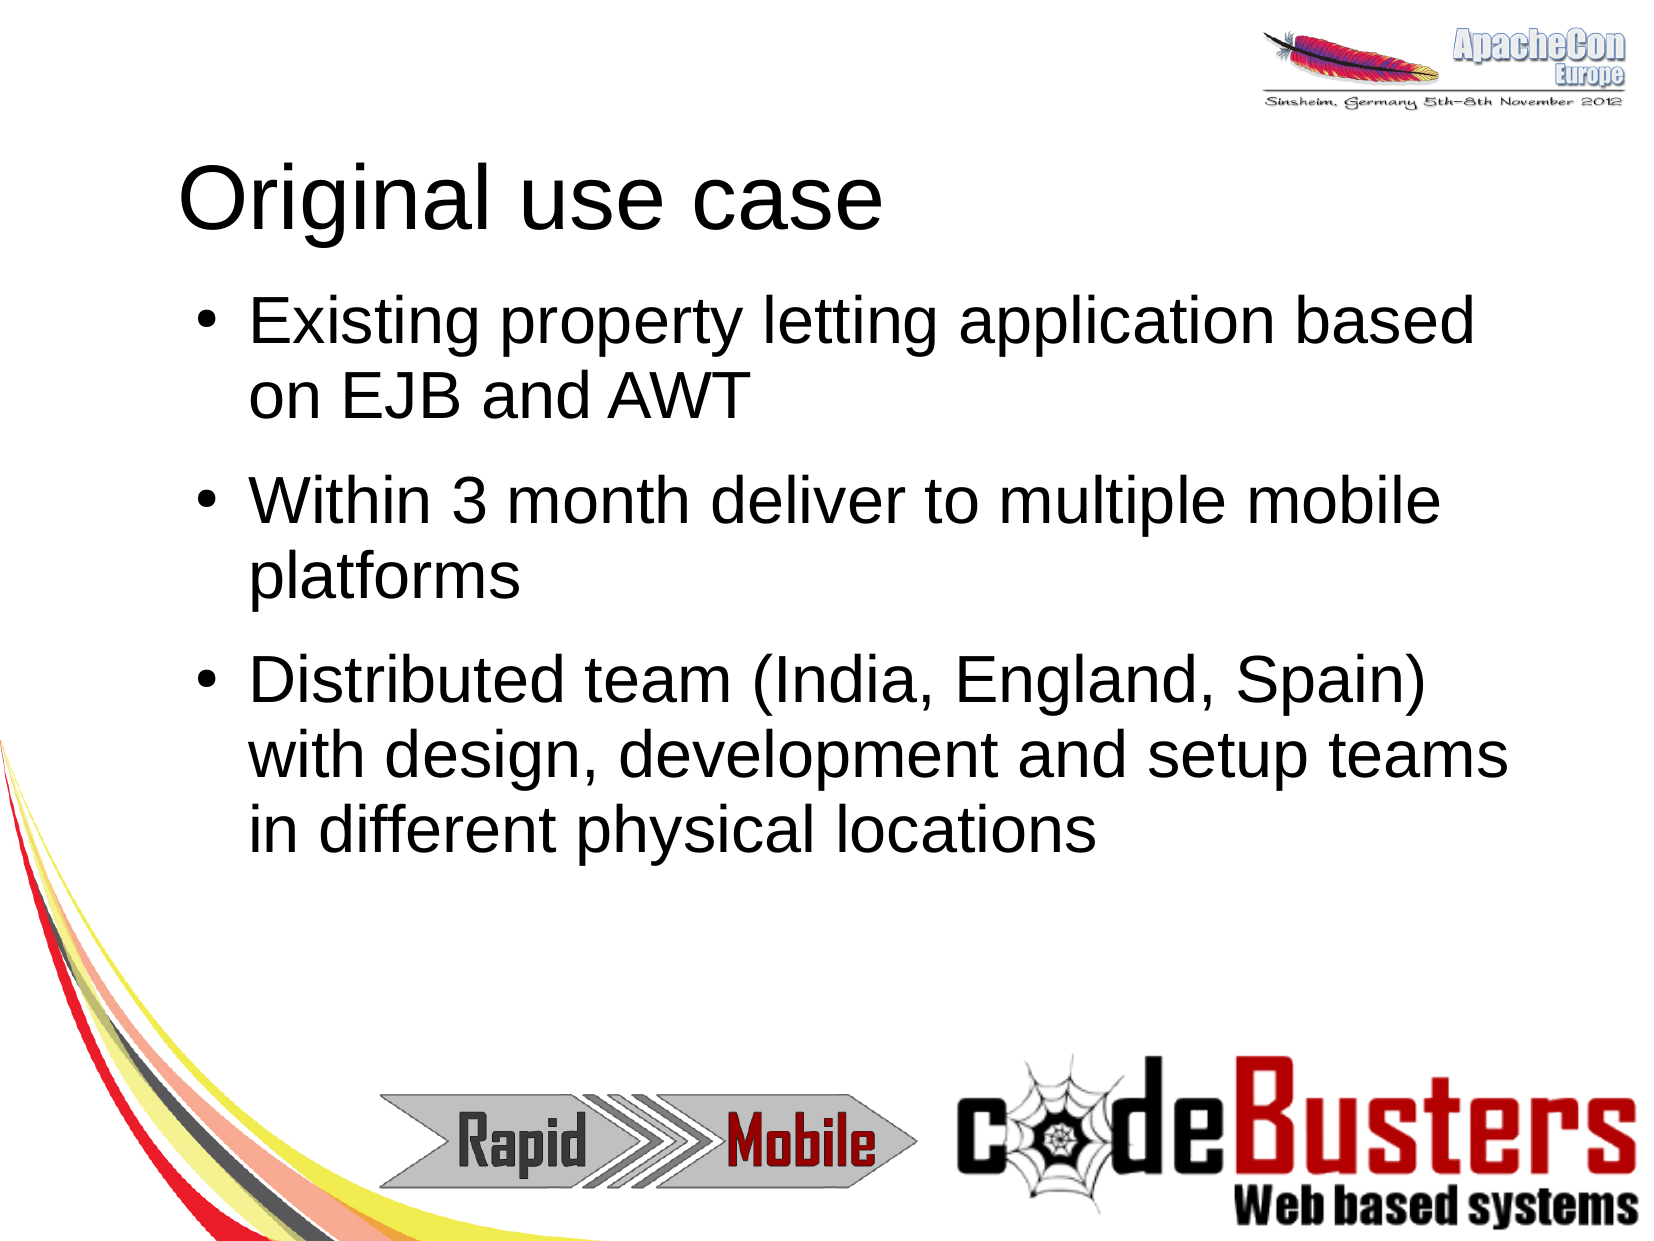

# Original use case
Existing property letting application based on EJB and AWT
Within 3 month deliver to multiple mobile platforms
Distributed team (India, England, Spain) with design, development and setup teams in different physical locations